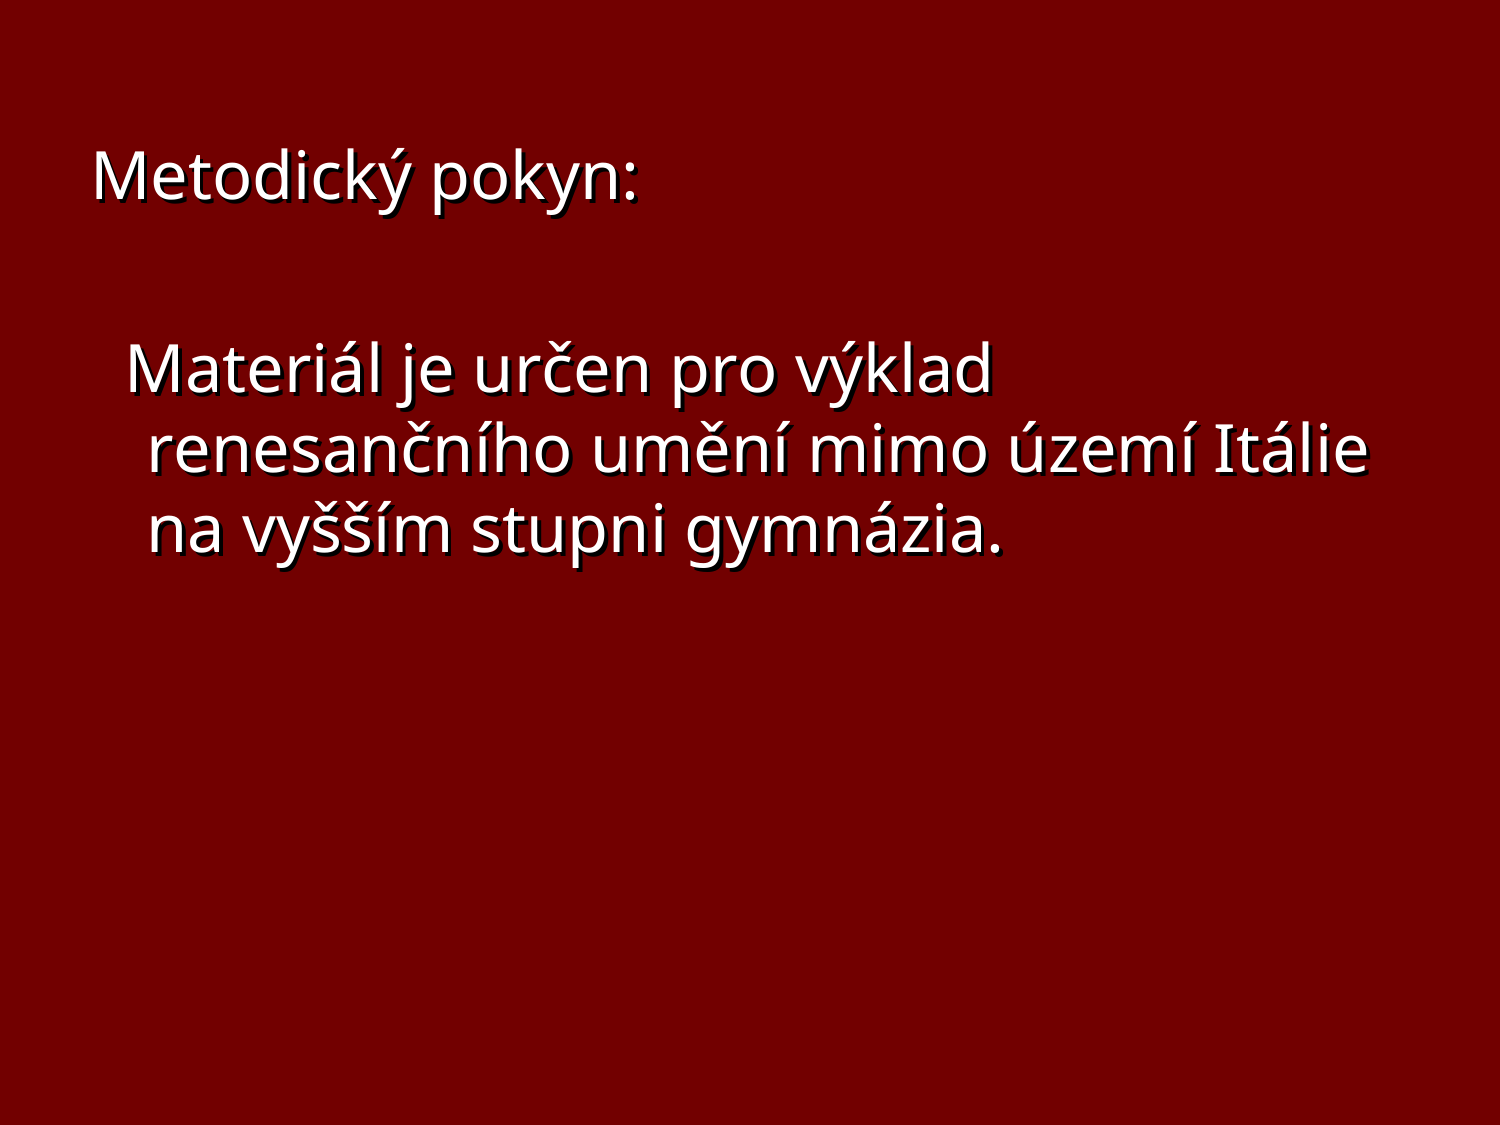

# Metodický pokyn:
 Materiál je určen pro výklad renesančního umění mimo území Itálie na vyšším stupni gymnázia.